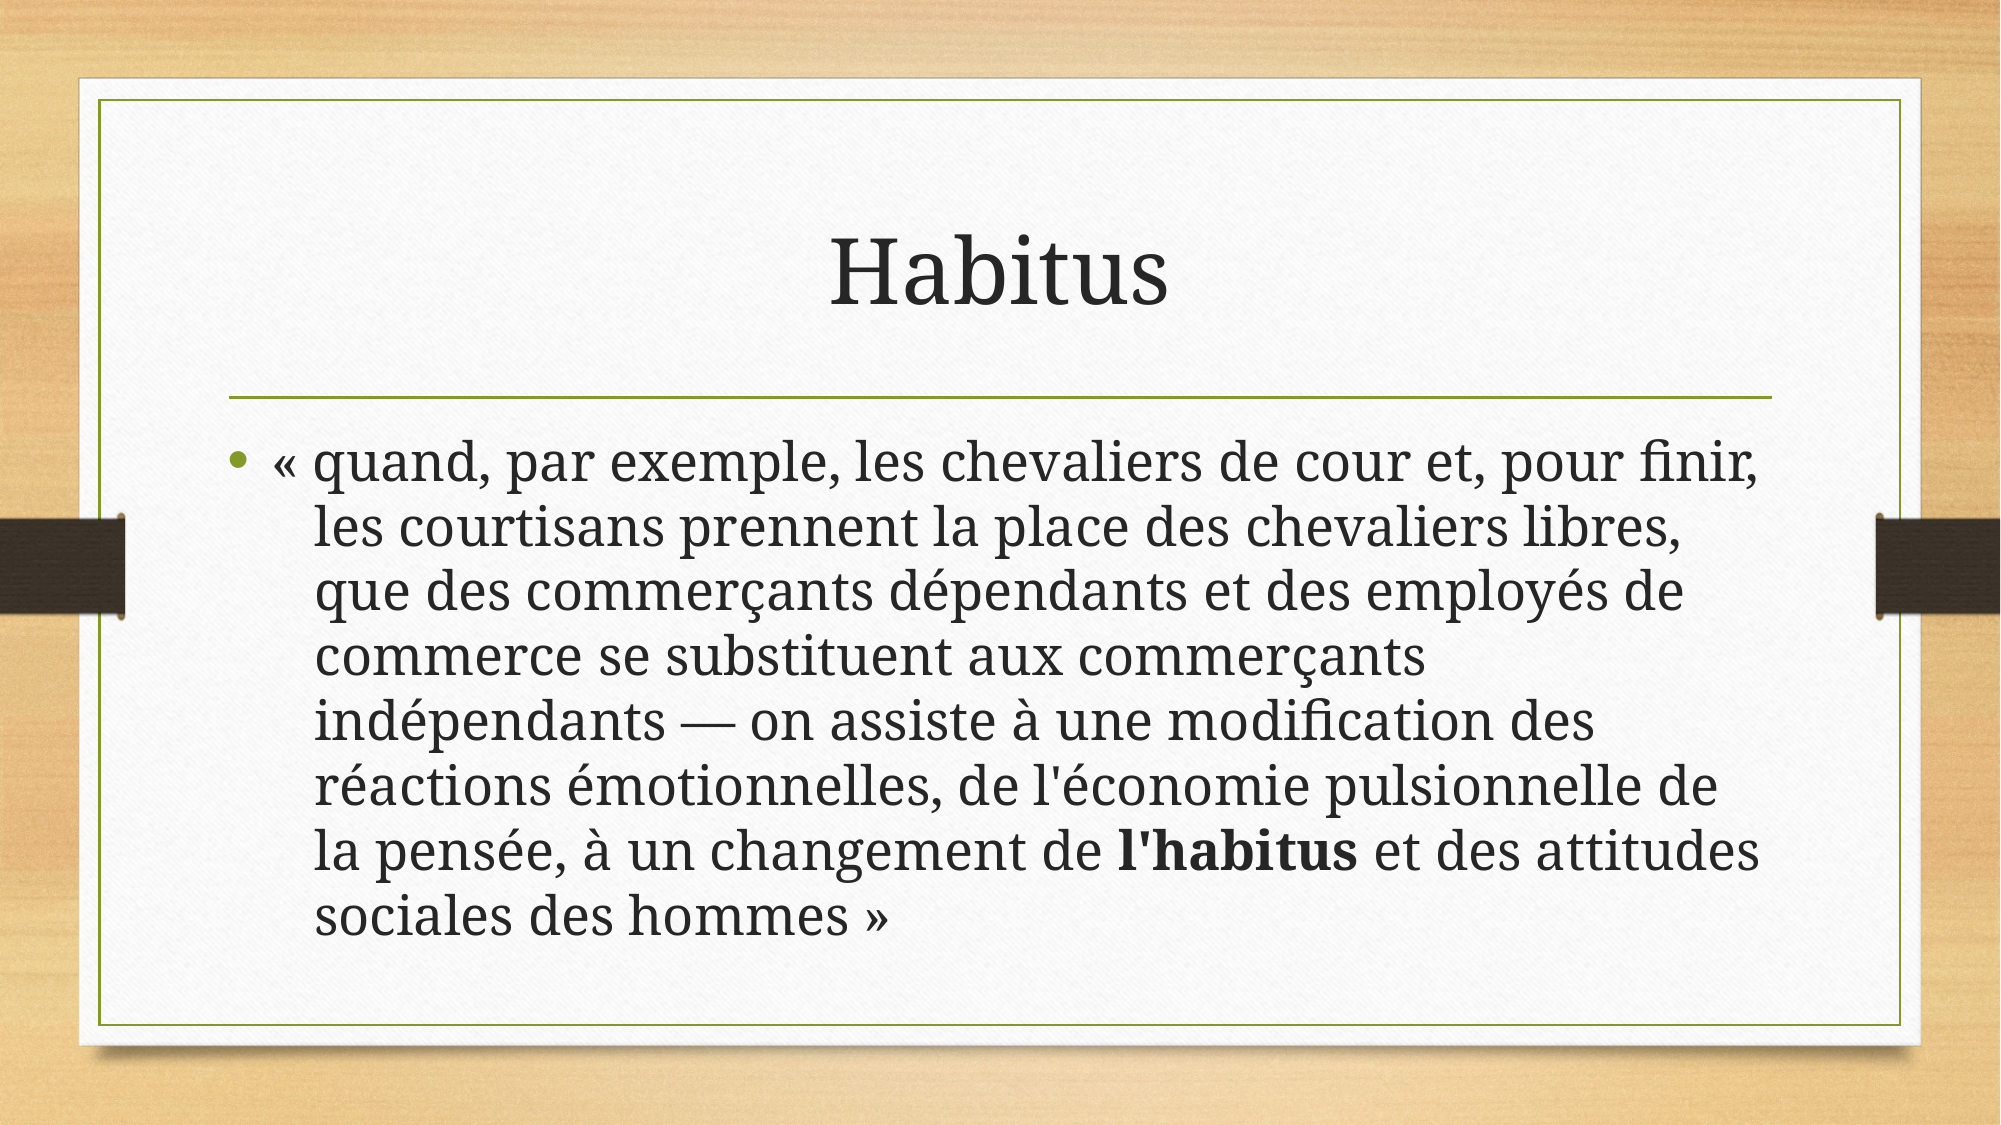

# Habitus
« quand, par exemple, les chevaliers de cour et, pour finir, les courtisans prennent la place des chevaliers libres, que des commerçants dépendants et des employés de commerce se substituent aux commerçants indépendants — on assiste à une modification des réactions émotionnelles, de l'économie pulsionnelle de la pensée, à un changement de l'habitus et des attitudes sociales des hommes »